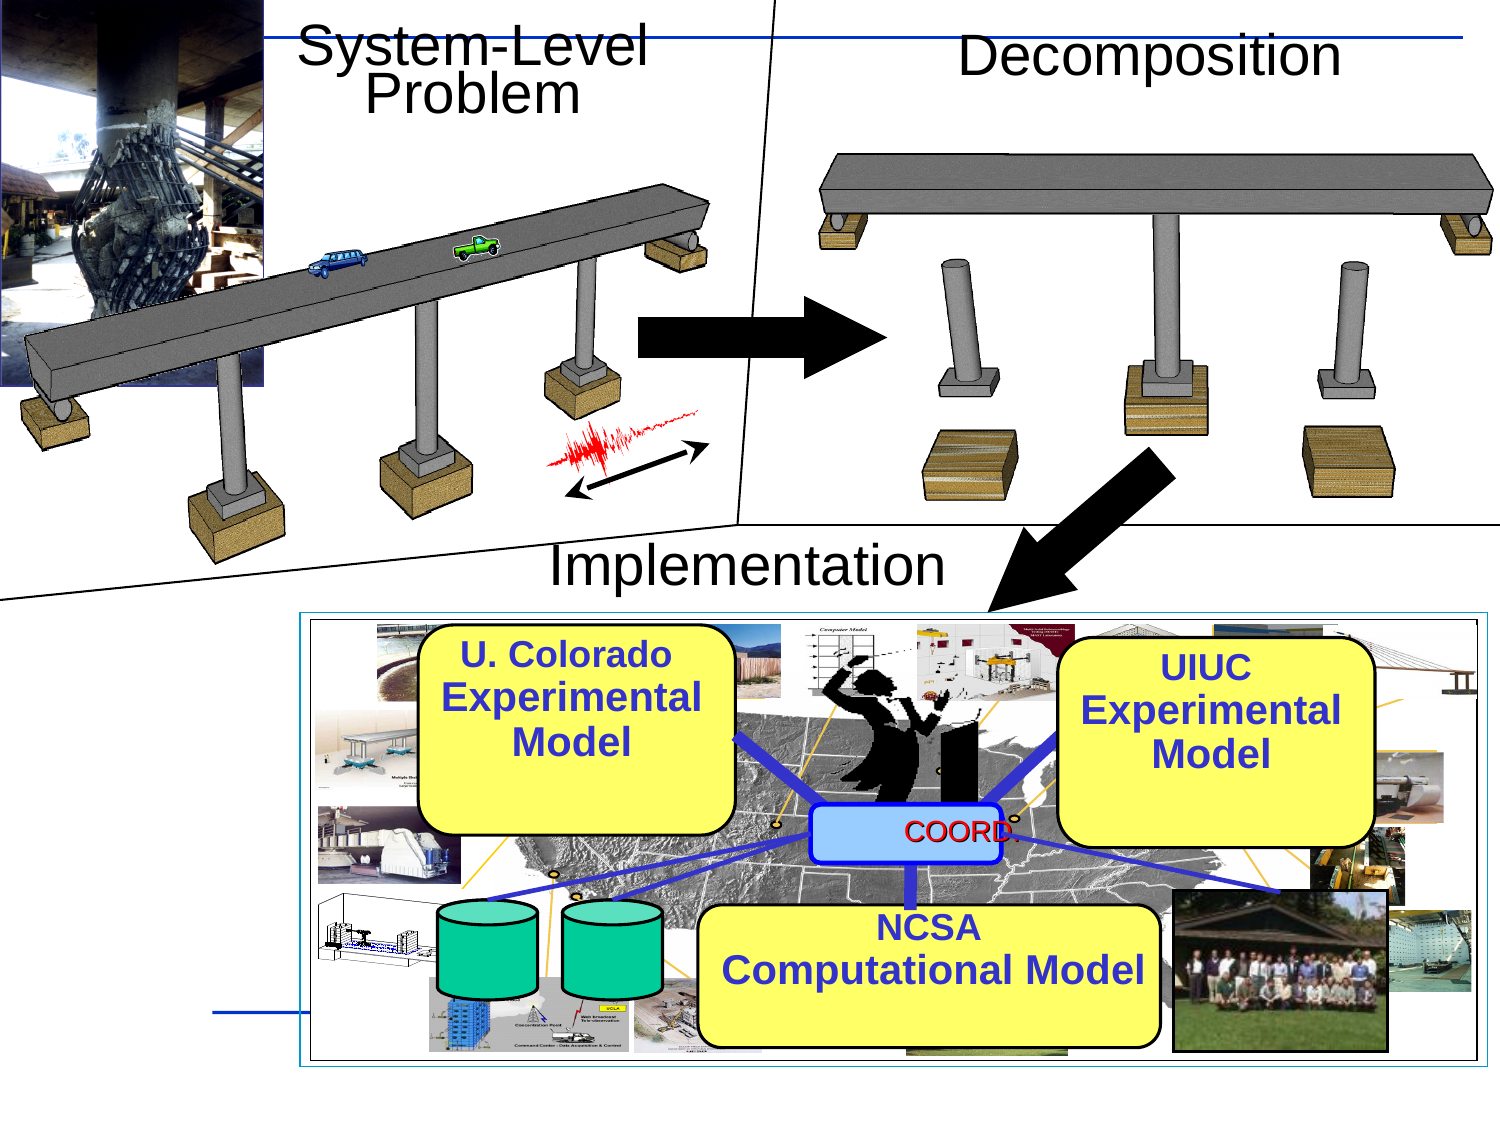

System-Level
Problem
Decomposition
Facilities
Computers
Storage
Networks
Services
Software
People
Implementation
U. Colorado
Experimental
Model
UIUC
Experimental
Model
COORD.
NCSA
Computational Model